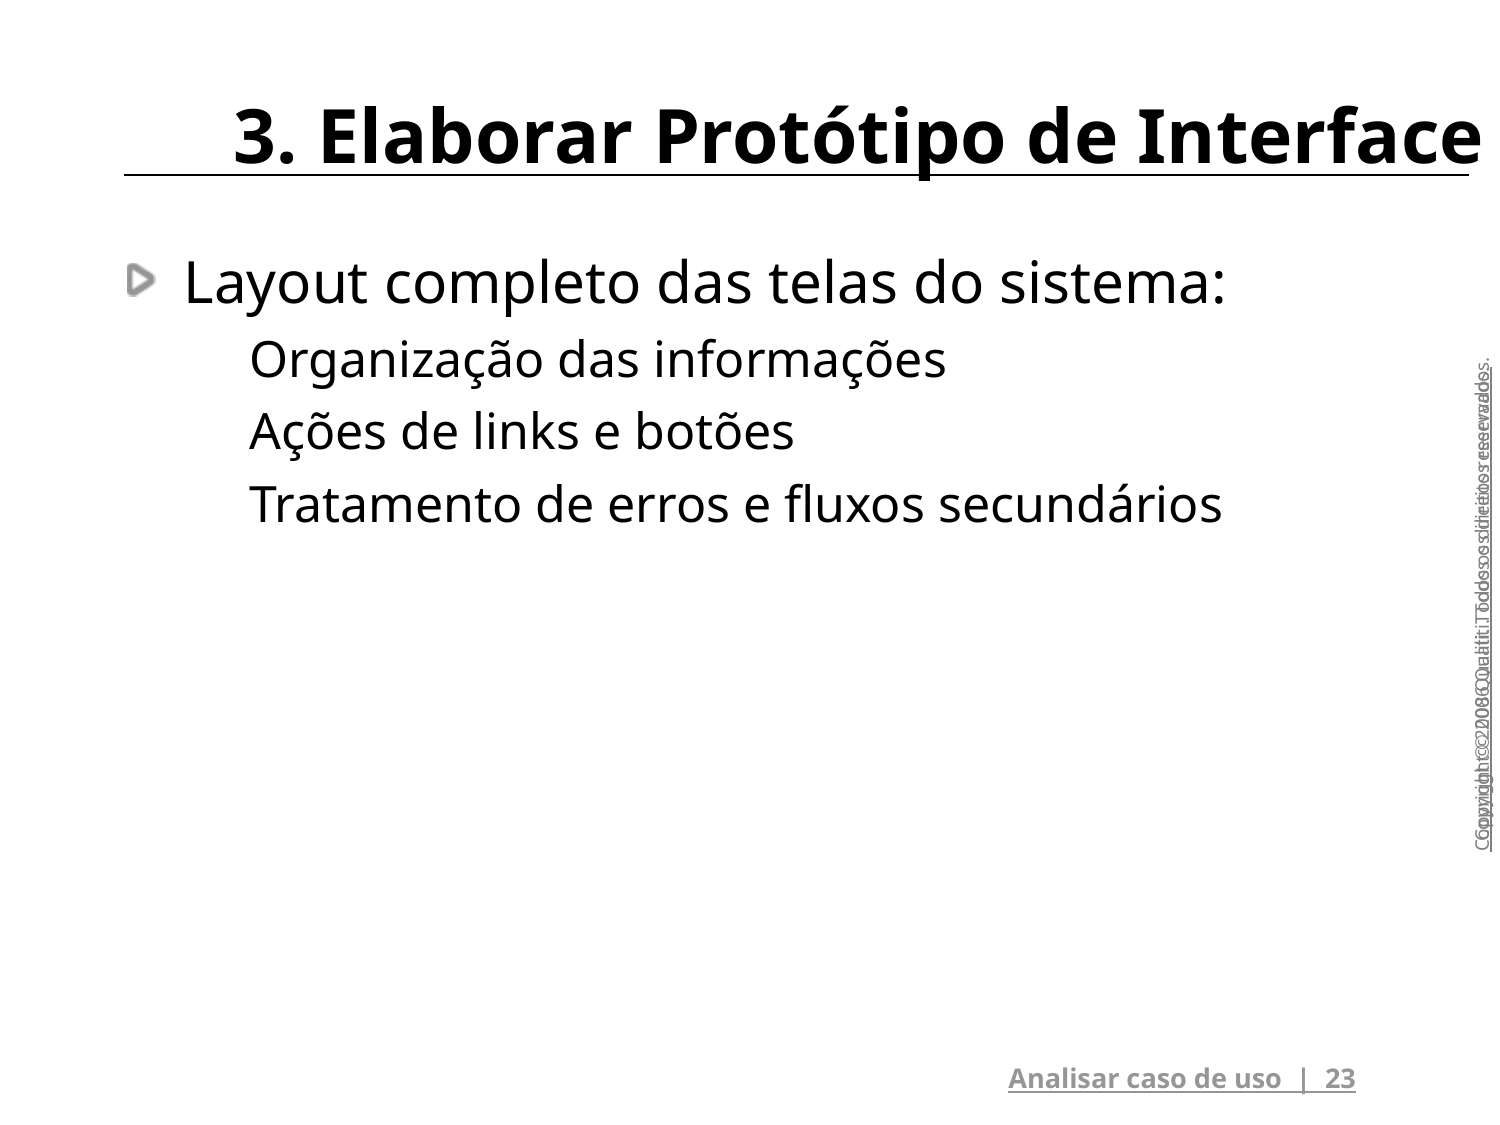

# 3. Elaborar Protótipo de Interface
Layout completo das telas do sistema:
Organização das informações
Ações de links e botões
Tratamento de erros e fluxos secundários
Analisar caso de uso |